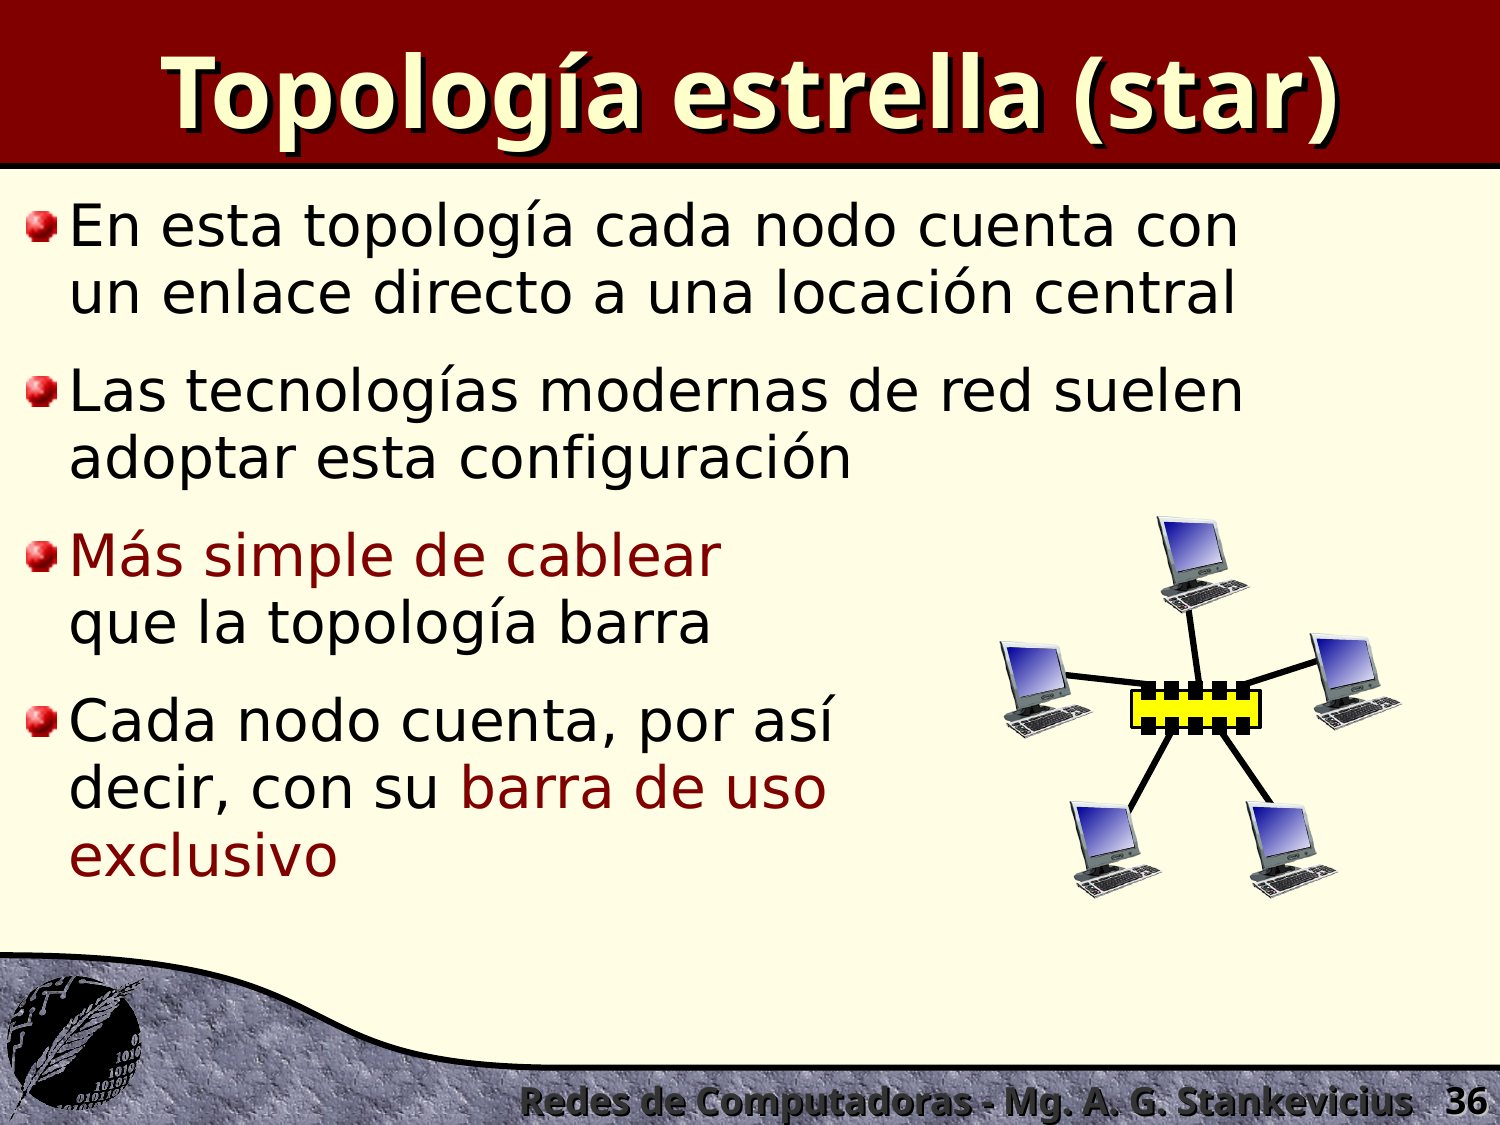

# Topología estrella (star)
En esta topología cada nodo cuenta con
un enlace directo a una locación central
Las tecnologías modernas de red suelen adoptar esta configuración
Más simple de cablear
que la topología barra
Cada nodo cuenta, por así
decir, con su barra de uso
exclusivo
36